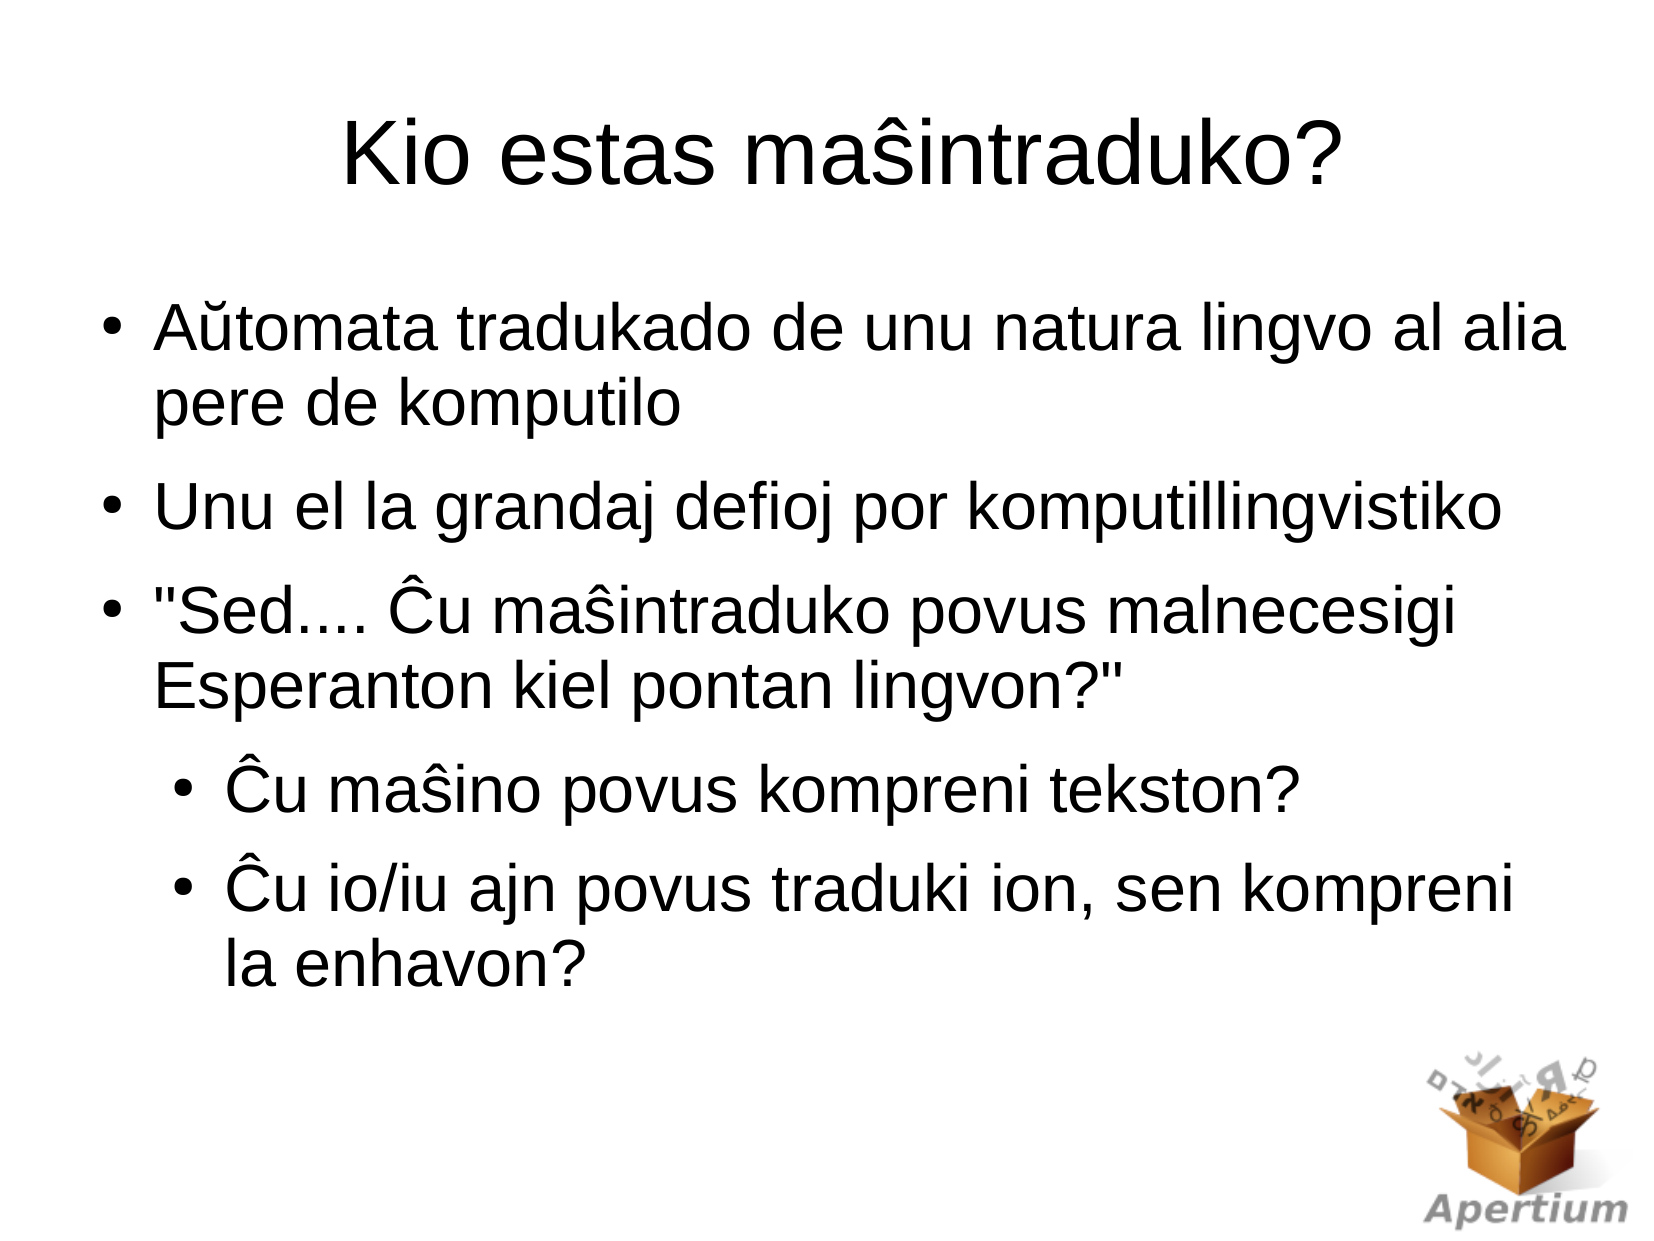

# Kio estas maŝintraduko?
Aŭtomata tradukado de unu natura lingvo al alia pere de komputilo
Unu el la grandaj defioj por komputillingvistiko
"Sed.... Ĉu maŝintraduko povus malnecesigi Esperanton kiel pontan lingvon?"
Ĉu maŝino povus kompreni tekston?
Ĉu io/iu ajn povus traduki ion, sen kompreni la enhavon?